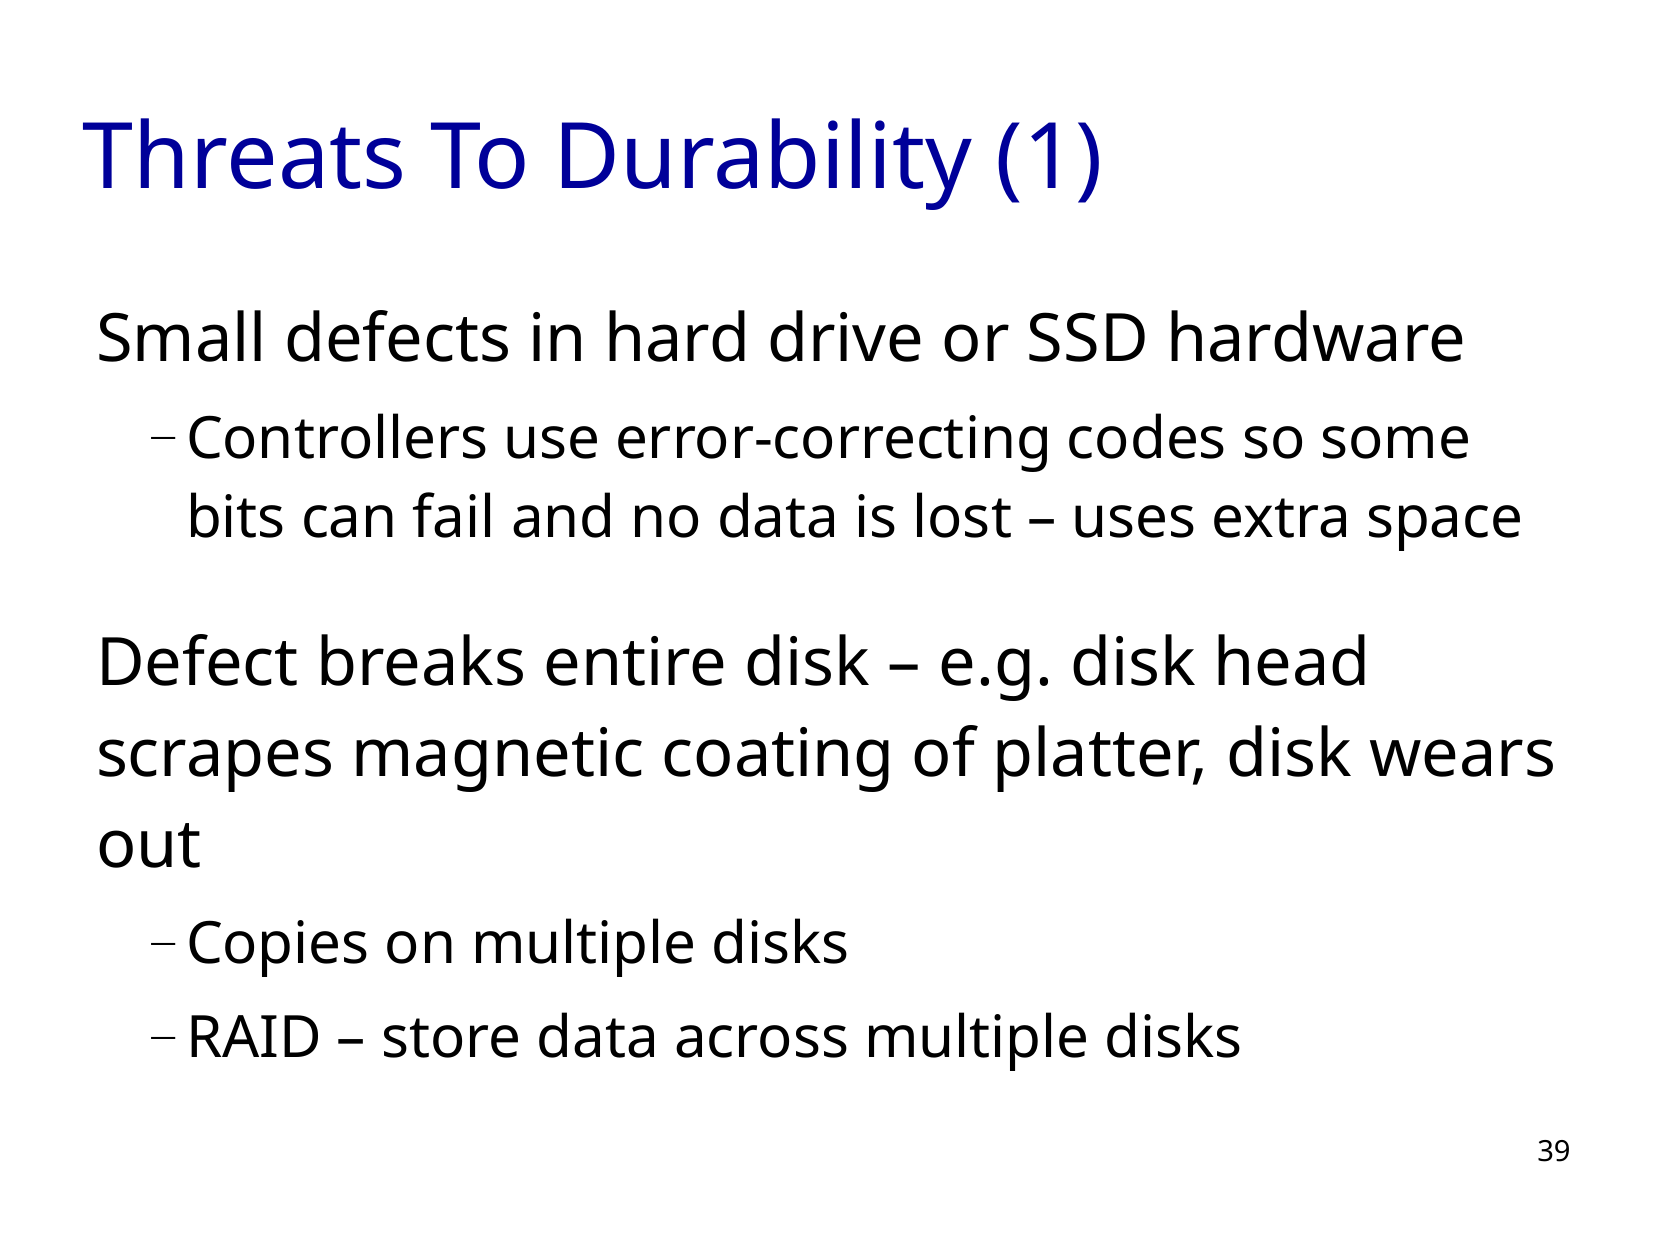

# Threats To Durability (1)
Small defects in hard drive or SSD hardware
Controllers use error-correcting codes so some bits can fail and no data is lost – uses extra space
Defect breaks entire disk – e.g. disk head scrapes magnetic coating of platter, disk wears out
Copies on multiple disks
RAID – store data across multiple disks
39